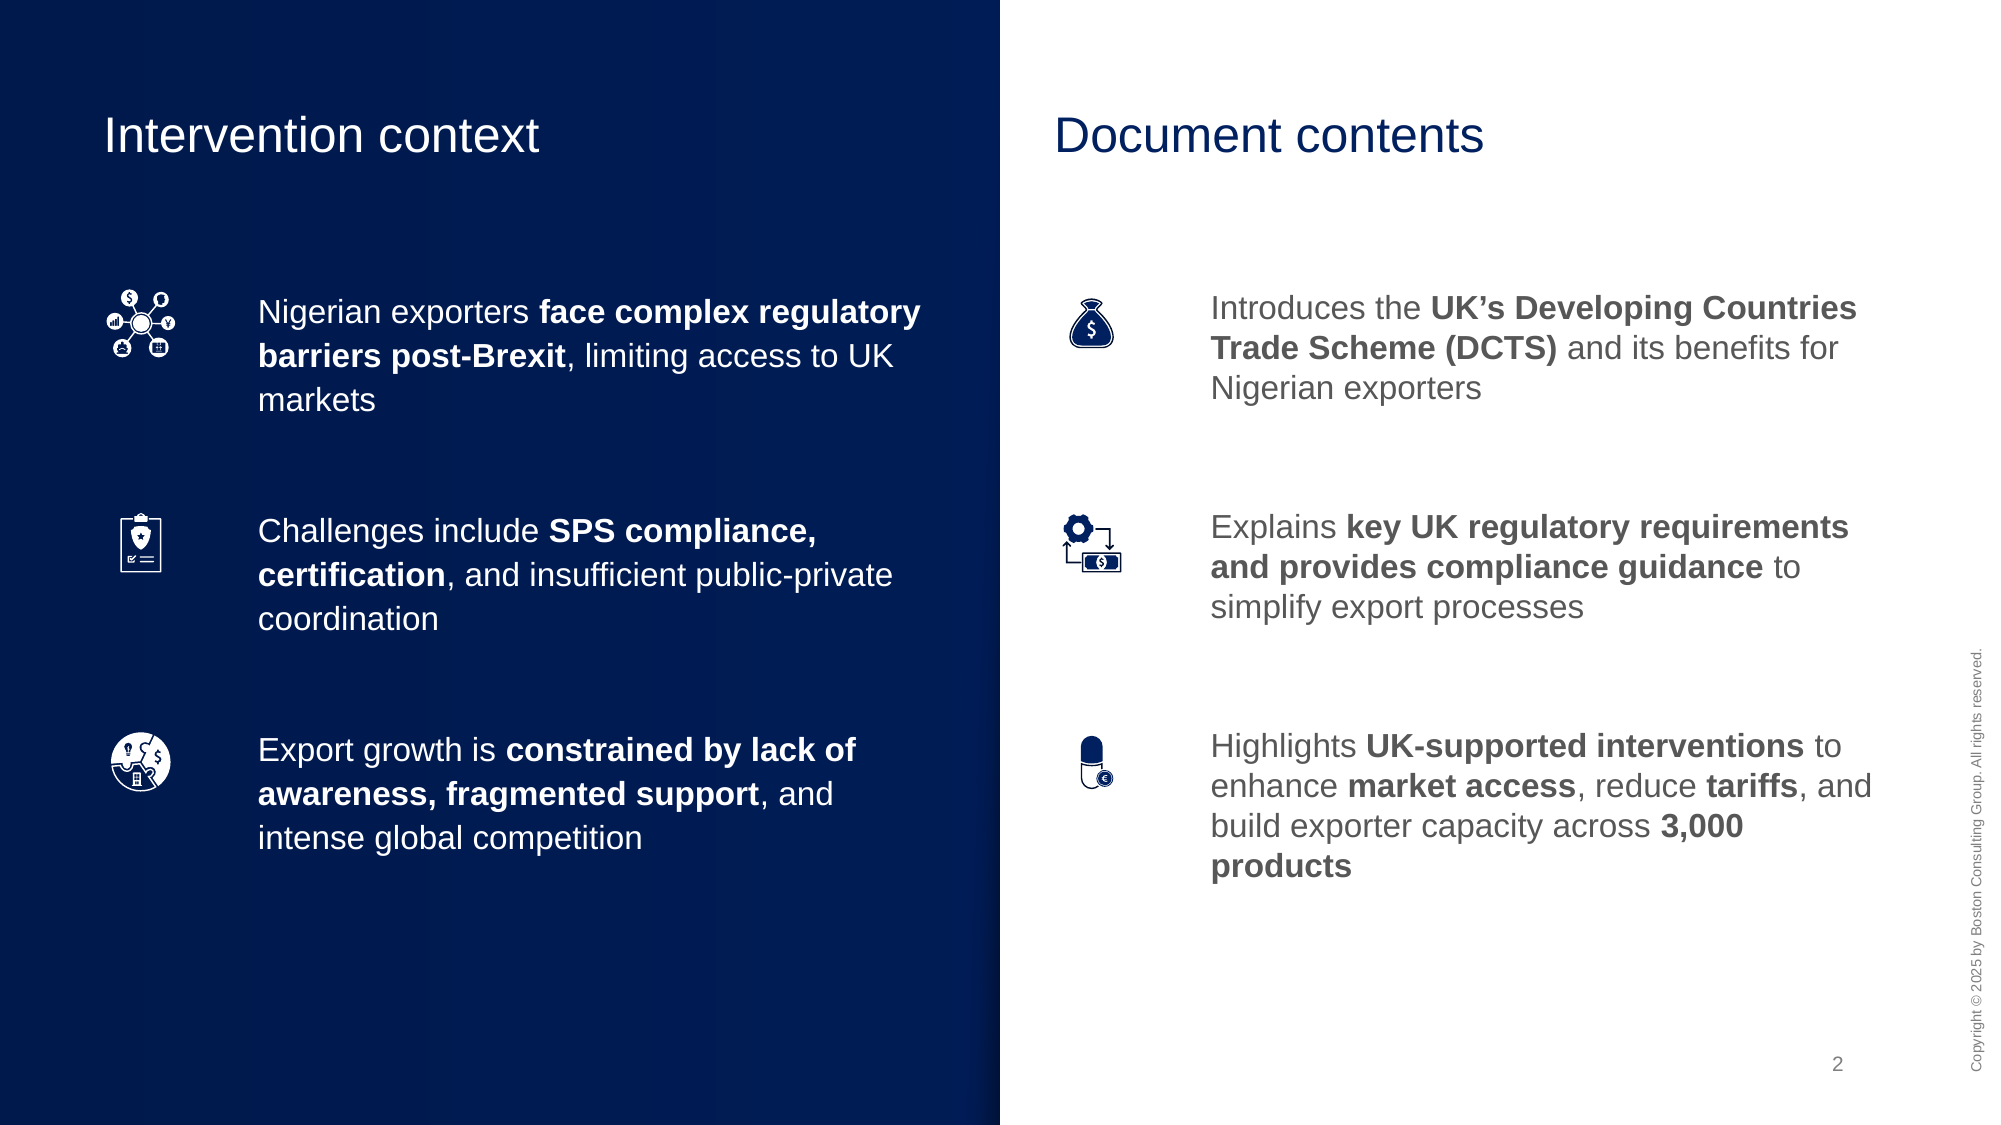

Intervention context
Document contents
Nigerian exporters face complex regulatory barriers post-Brexit, limiting access to UK markets
Introduces the UK’s Developing Countries Trade Scheme (DCTS) and its benefits for Nigerian exporters
Challenges include SPS compliance, certification, and insufficient public-private coordination
Explains key UK regulatory requirements and provides compliance guidance to simplify export processes
Export growth is constrained by lack of awareness, fragmented support, and intense global competition
Highlights UK-supported interventions to enhance market access, reduce tariffs, and build exporter capacity across 3,000 products